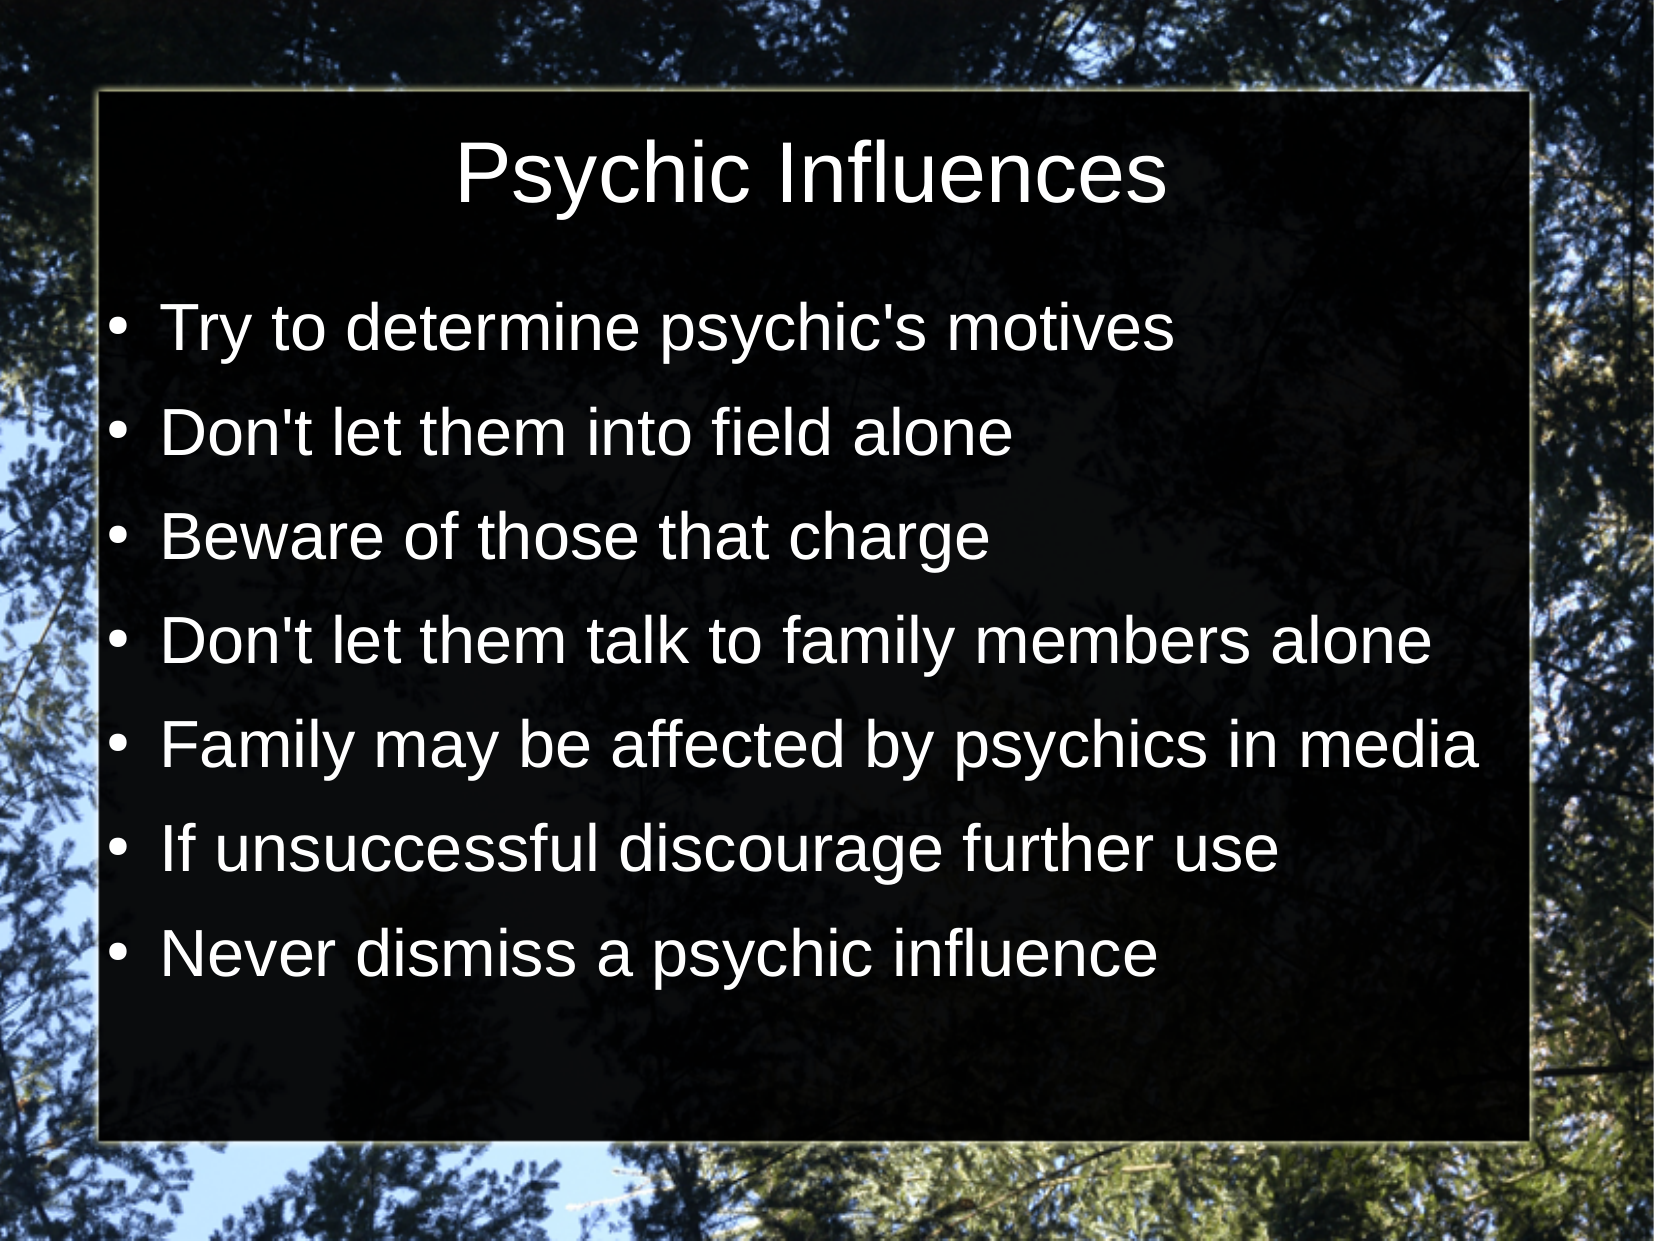

# Psychic Influences
Try to determine psychic's motives
Don't let them into field alone
Beware of those that charge
Don't let them talk to family members alone
Family may be affected by psychics in media
If unsuccessful discourage further use
Never dismiss a psychic influence